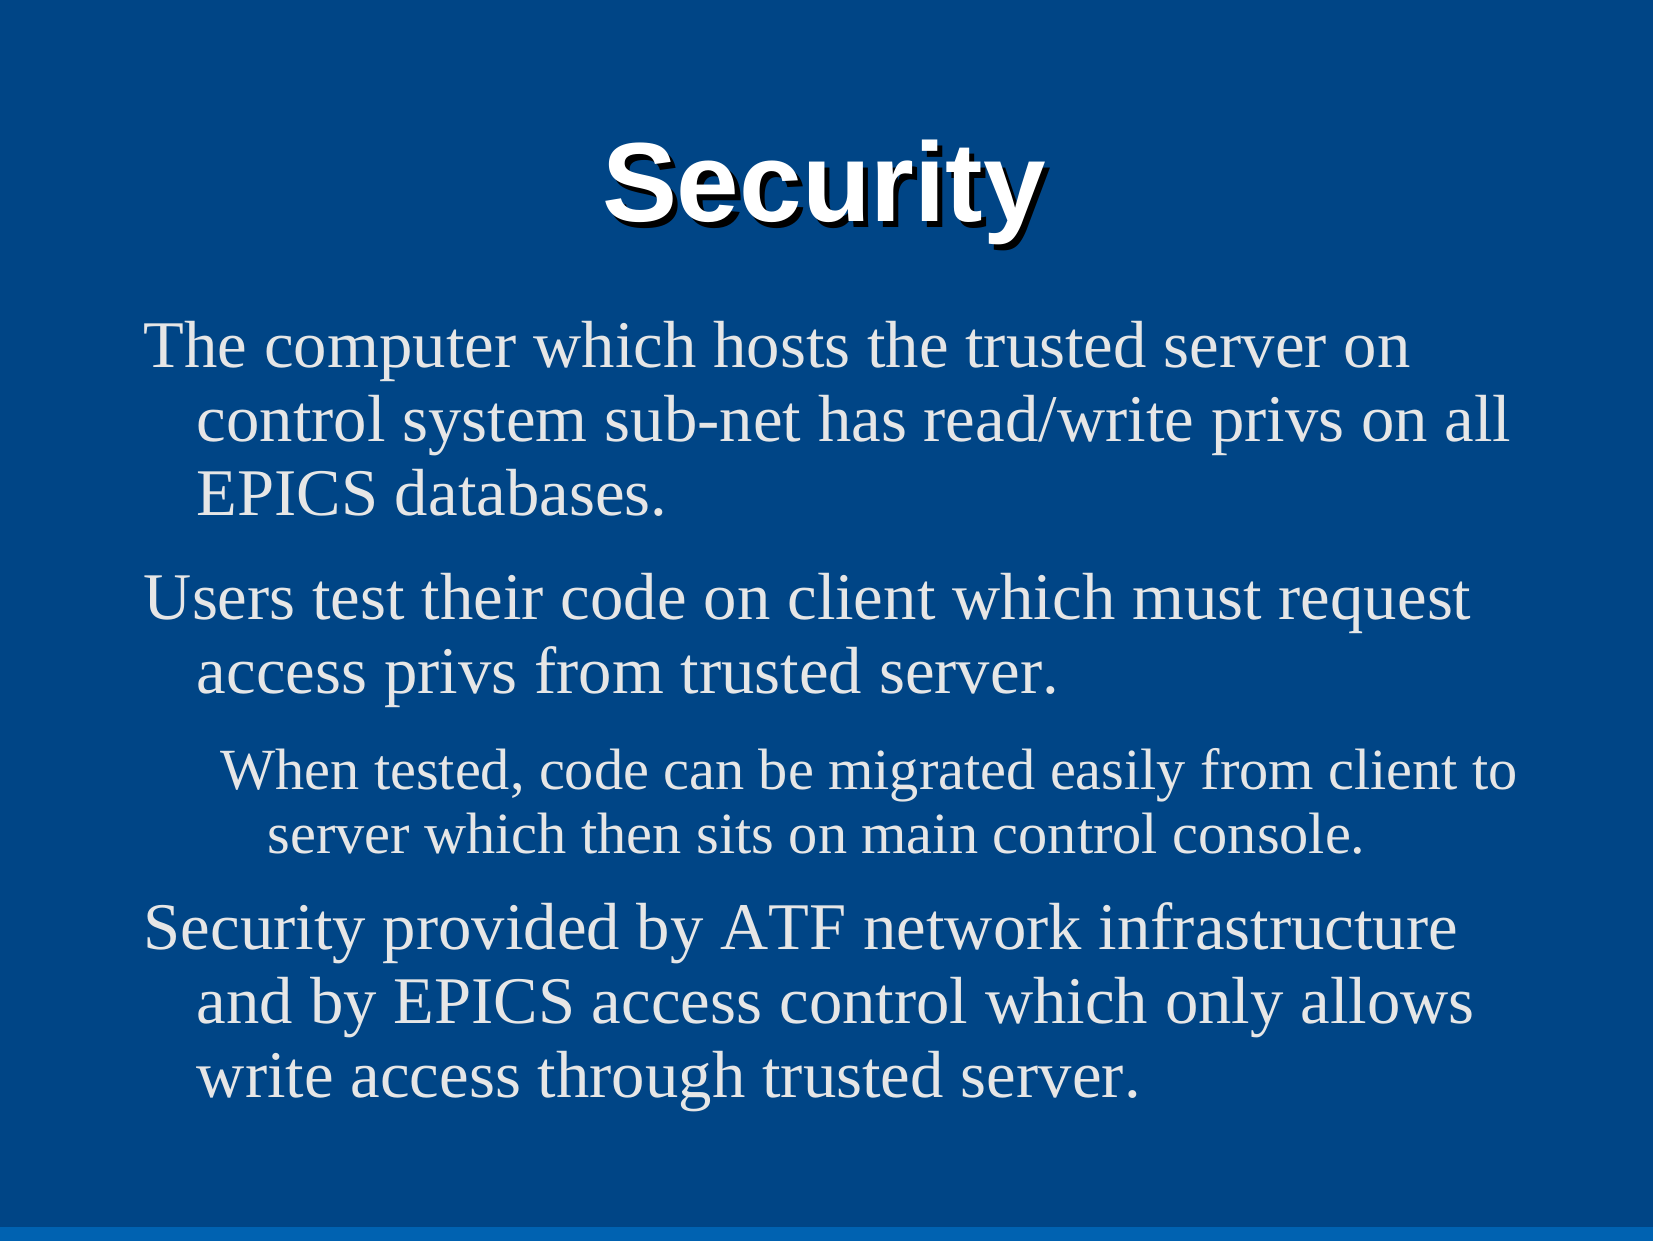

# Security
The computer which hosts the trusted server on control system sub-net has read/write privs on all EPICS databases.
Users test their code on client which must request access privs from trusted server.
When tested, code can be migrated easily from client to server which then sits on main control console.
Security provided by ATF network infrastructure and by EPICS access control which only allows write access through trusted server.